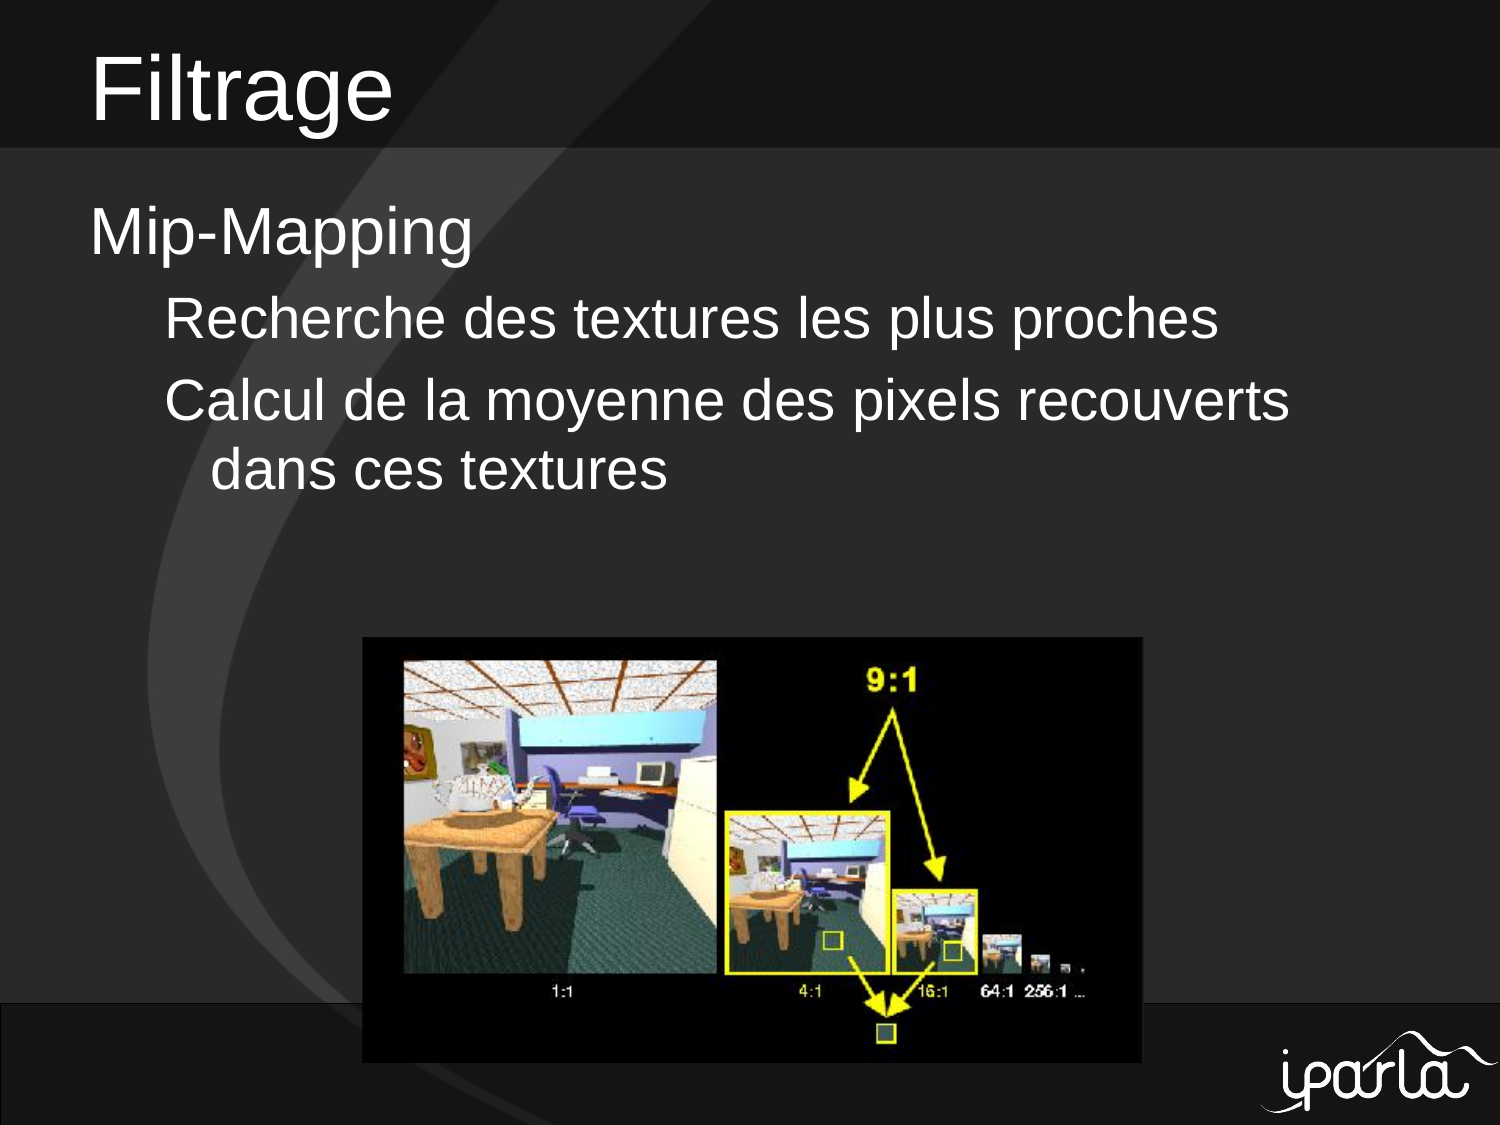

# Filtrage
Mip-Mapping
Recherche des textures les plus proches
Calcul de la moyenne des pixels recouverts dans ces textures